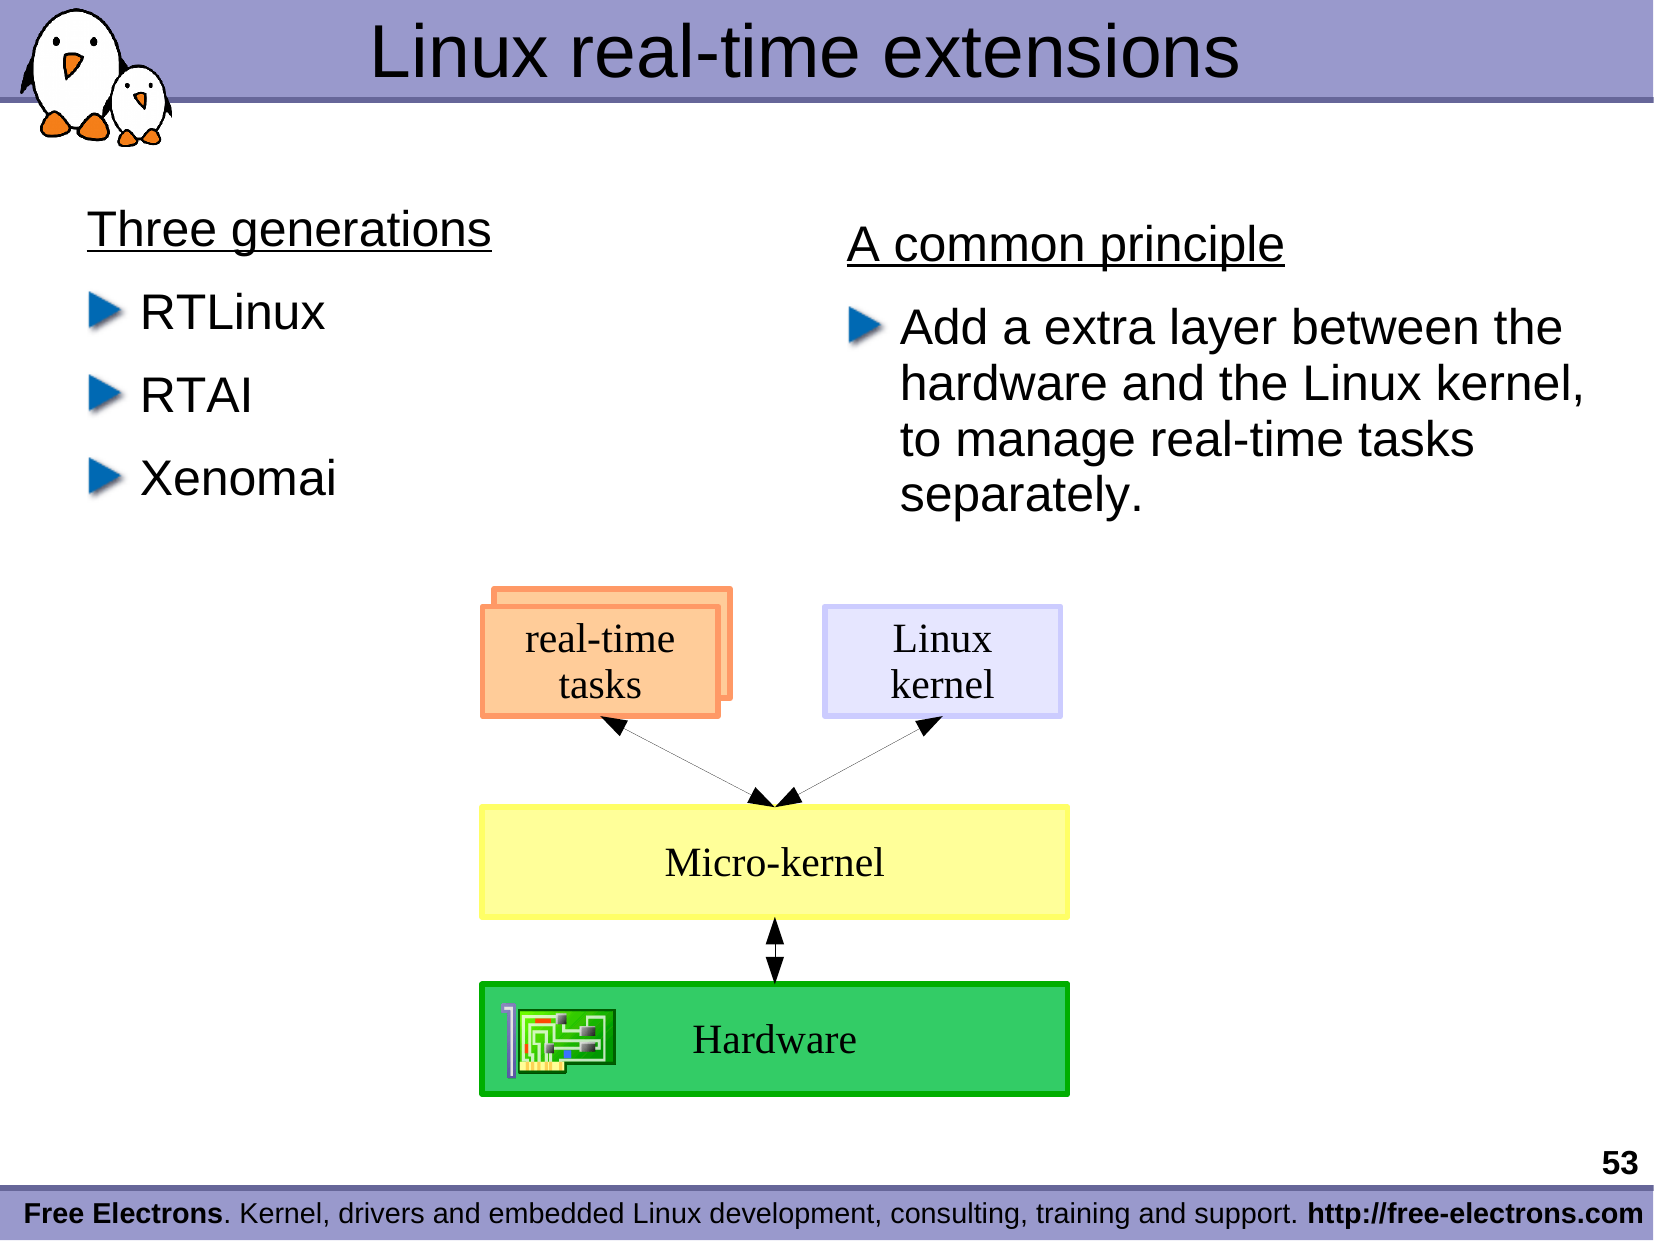

# Linux real-time extensions
Three generations
RTLinux
RTAI
Xenomai
A common principle
Add a extra layer between the hardware and the Linux kernel, to manage real-time tasks separately.
real-time
tasks
real-time
tasks
Linux
kernel
Micro-kernel
Hardware